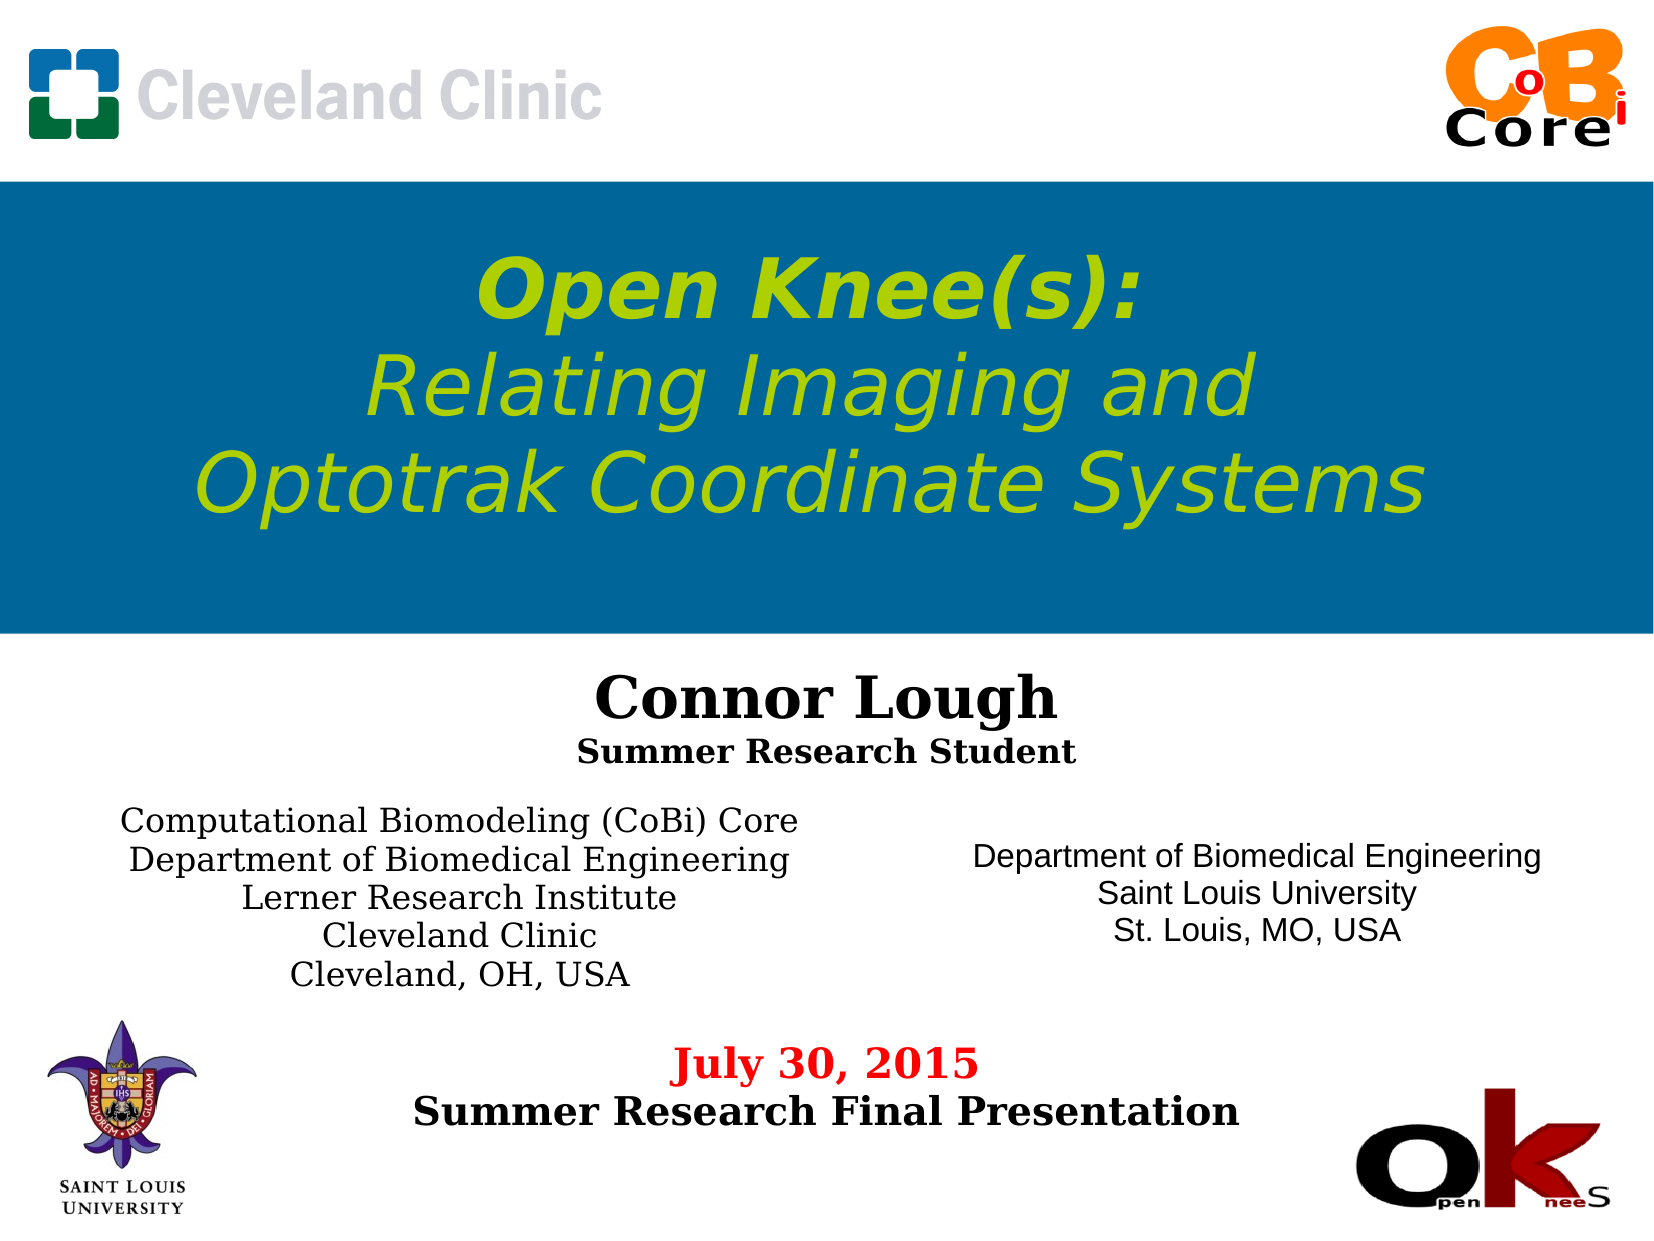

Open Knee(s):
Relating Imaging and Optotrak Coordinate Systems
Connor Lough
Summer Research Student
Computational Biomodeling (CoBi) Core
Department of Biomedical Engineering
Lerner Research Institute
Cleveland Clinic
Cleveland, OH, USA
Department of Biomedical Engineering
Saint Louis University
St. Louis, MO, USA
July 30, 2015
Summer Research Final Presentation